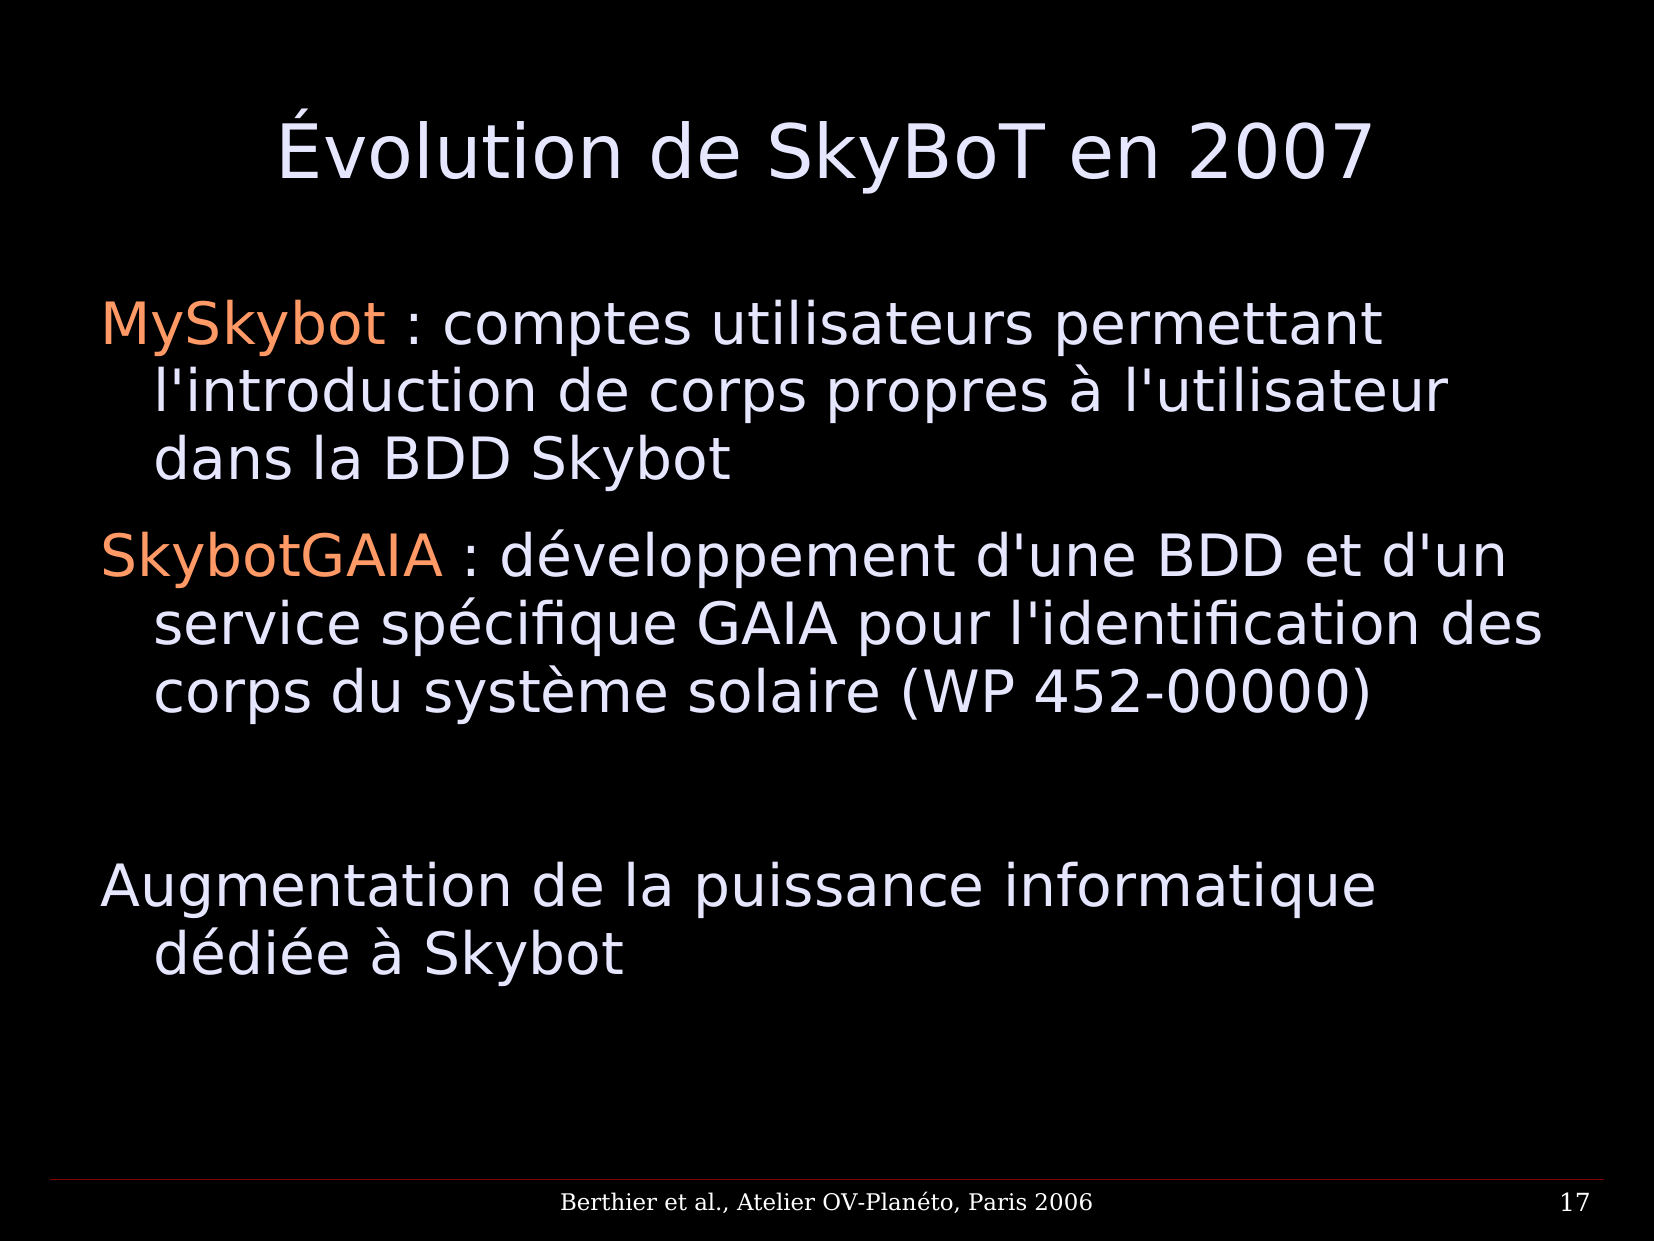

# Évolution de SkyBoT en 2007
MySkybot : comptes utilisateurs permettant l'introduction de corps propres à l'utilisateur dans la BDD Skybot
SkybotGAIA : développement d'une BDD et d'un service spécifique GAIA pour l'identification des corps du système solaire (WP 452-00000)
Augmentation de la puissance informatique dédiée à Skybot
17